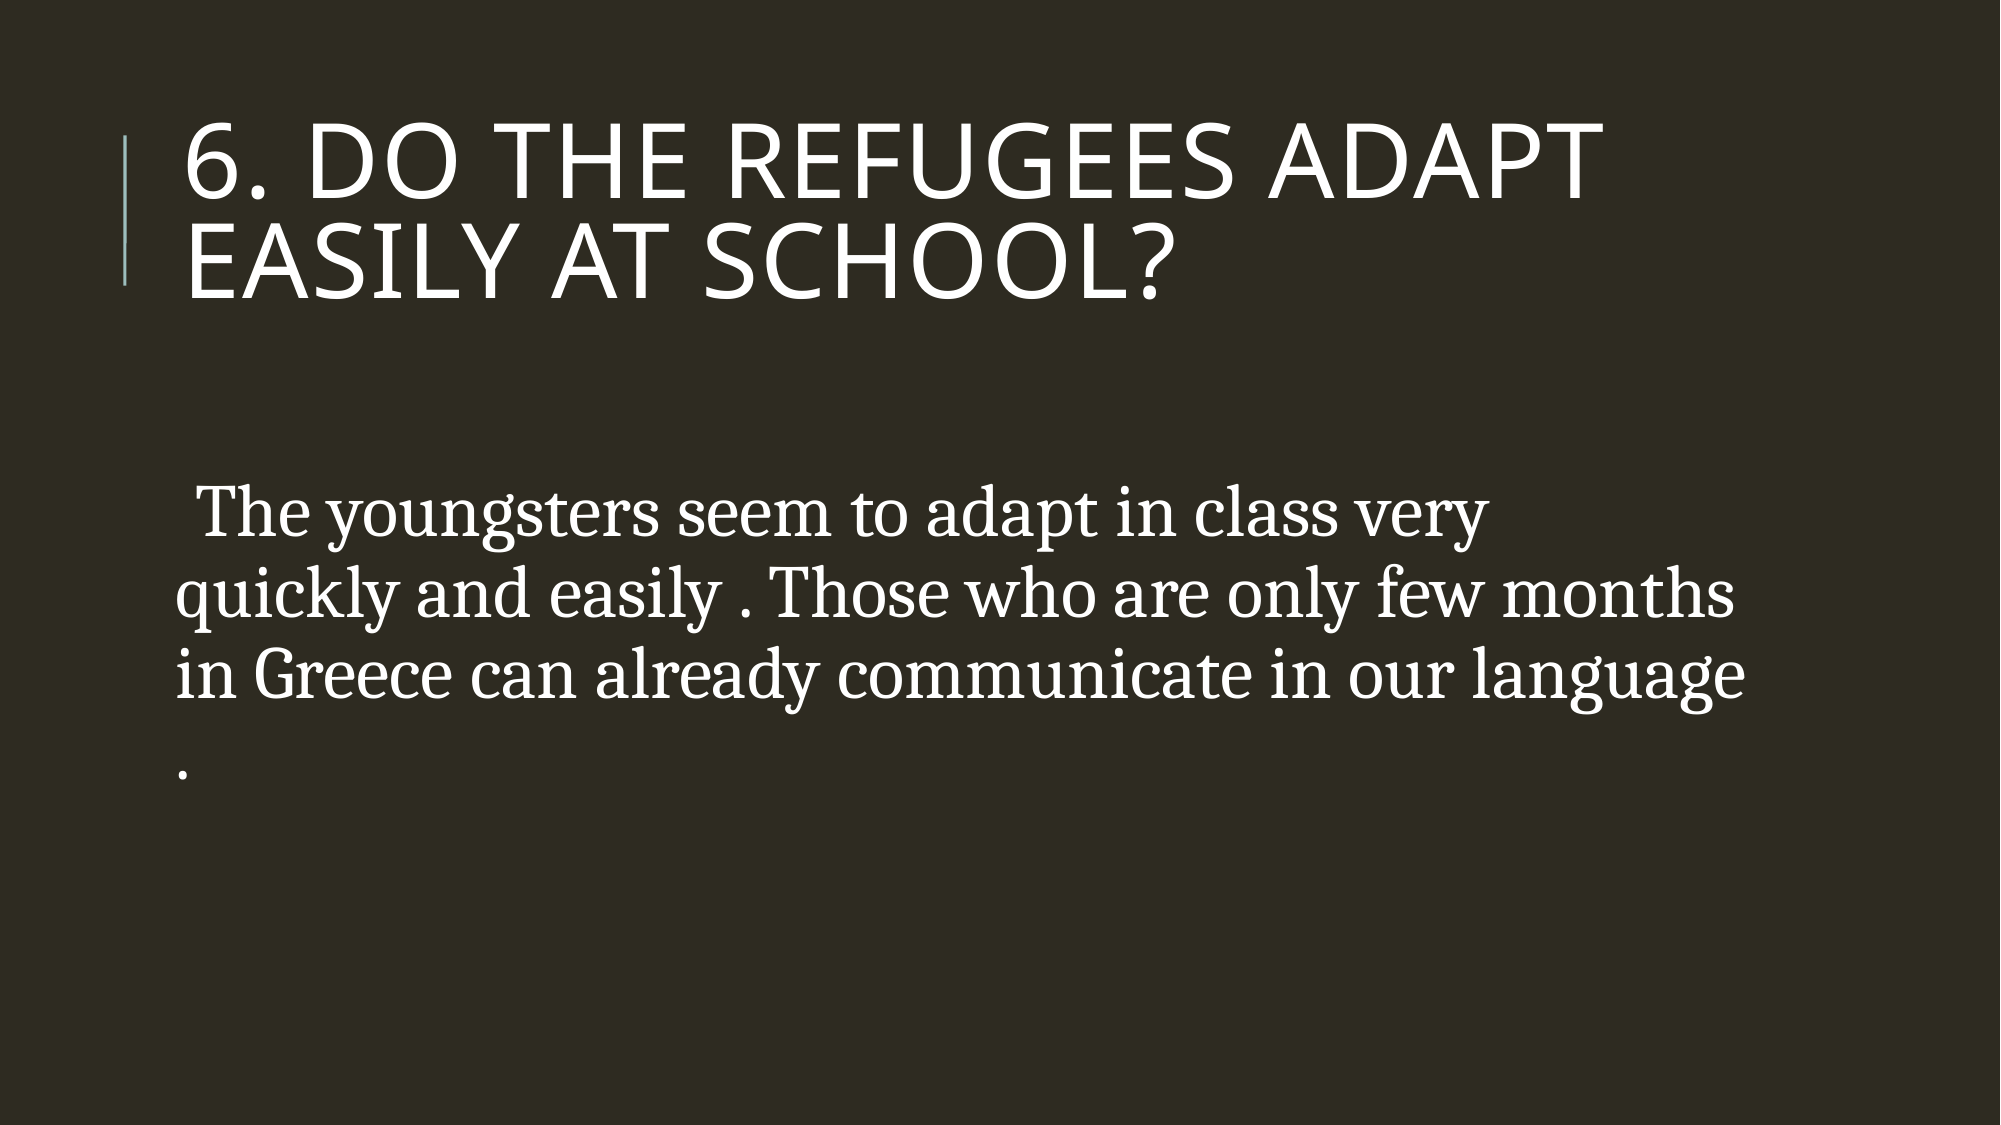

# 6. do the refugees adapt easily at school?
The youngsters seem to adapt in class very quickly and easily . Those who are only few months in Greece can already communicate in our language .